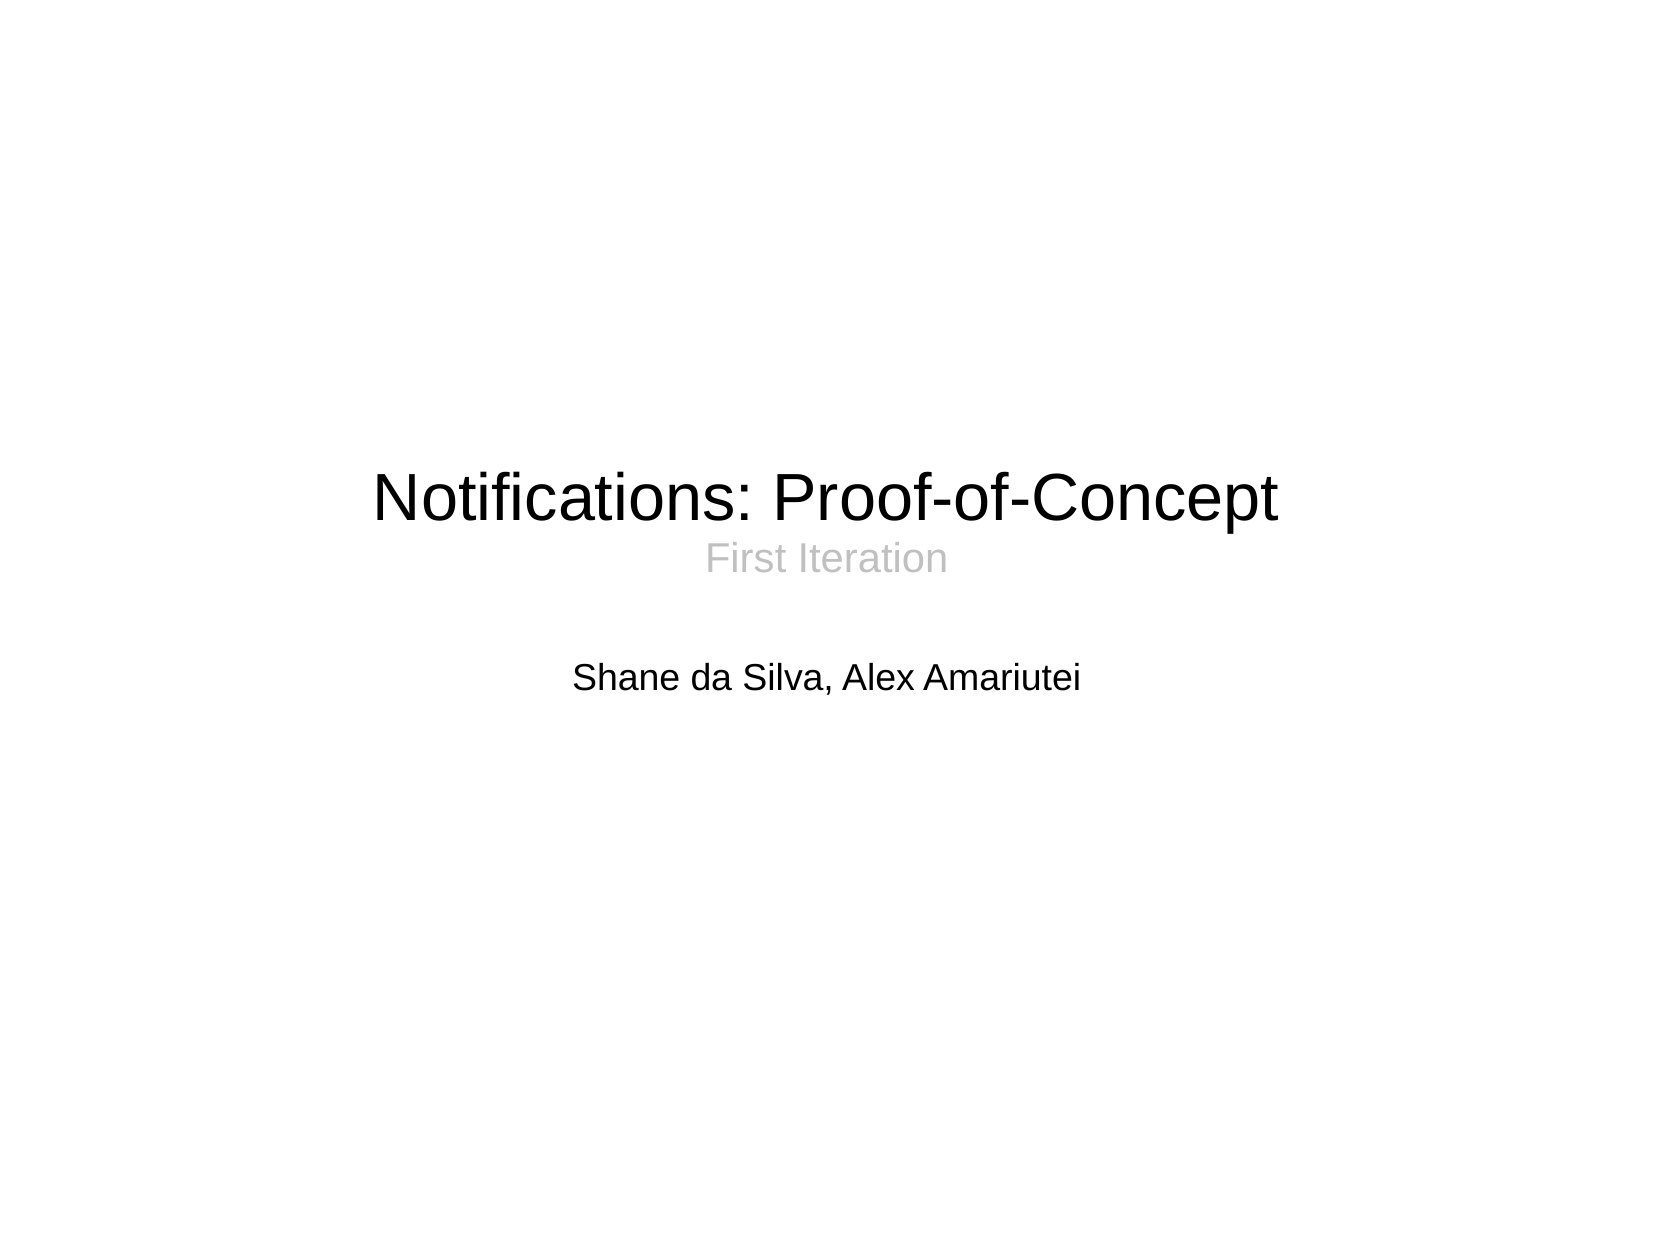

# Notifications: Proof-of-Concept
First Iteration
Shane da Silva, Alex Amariutei